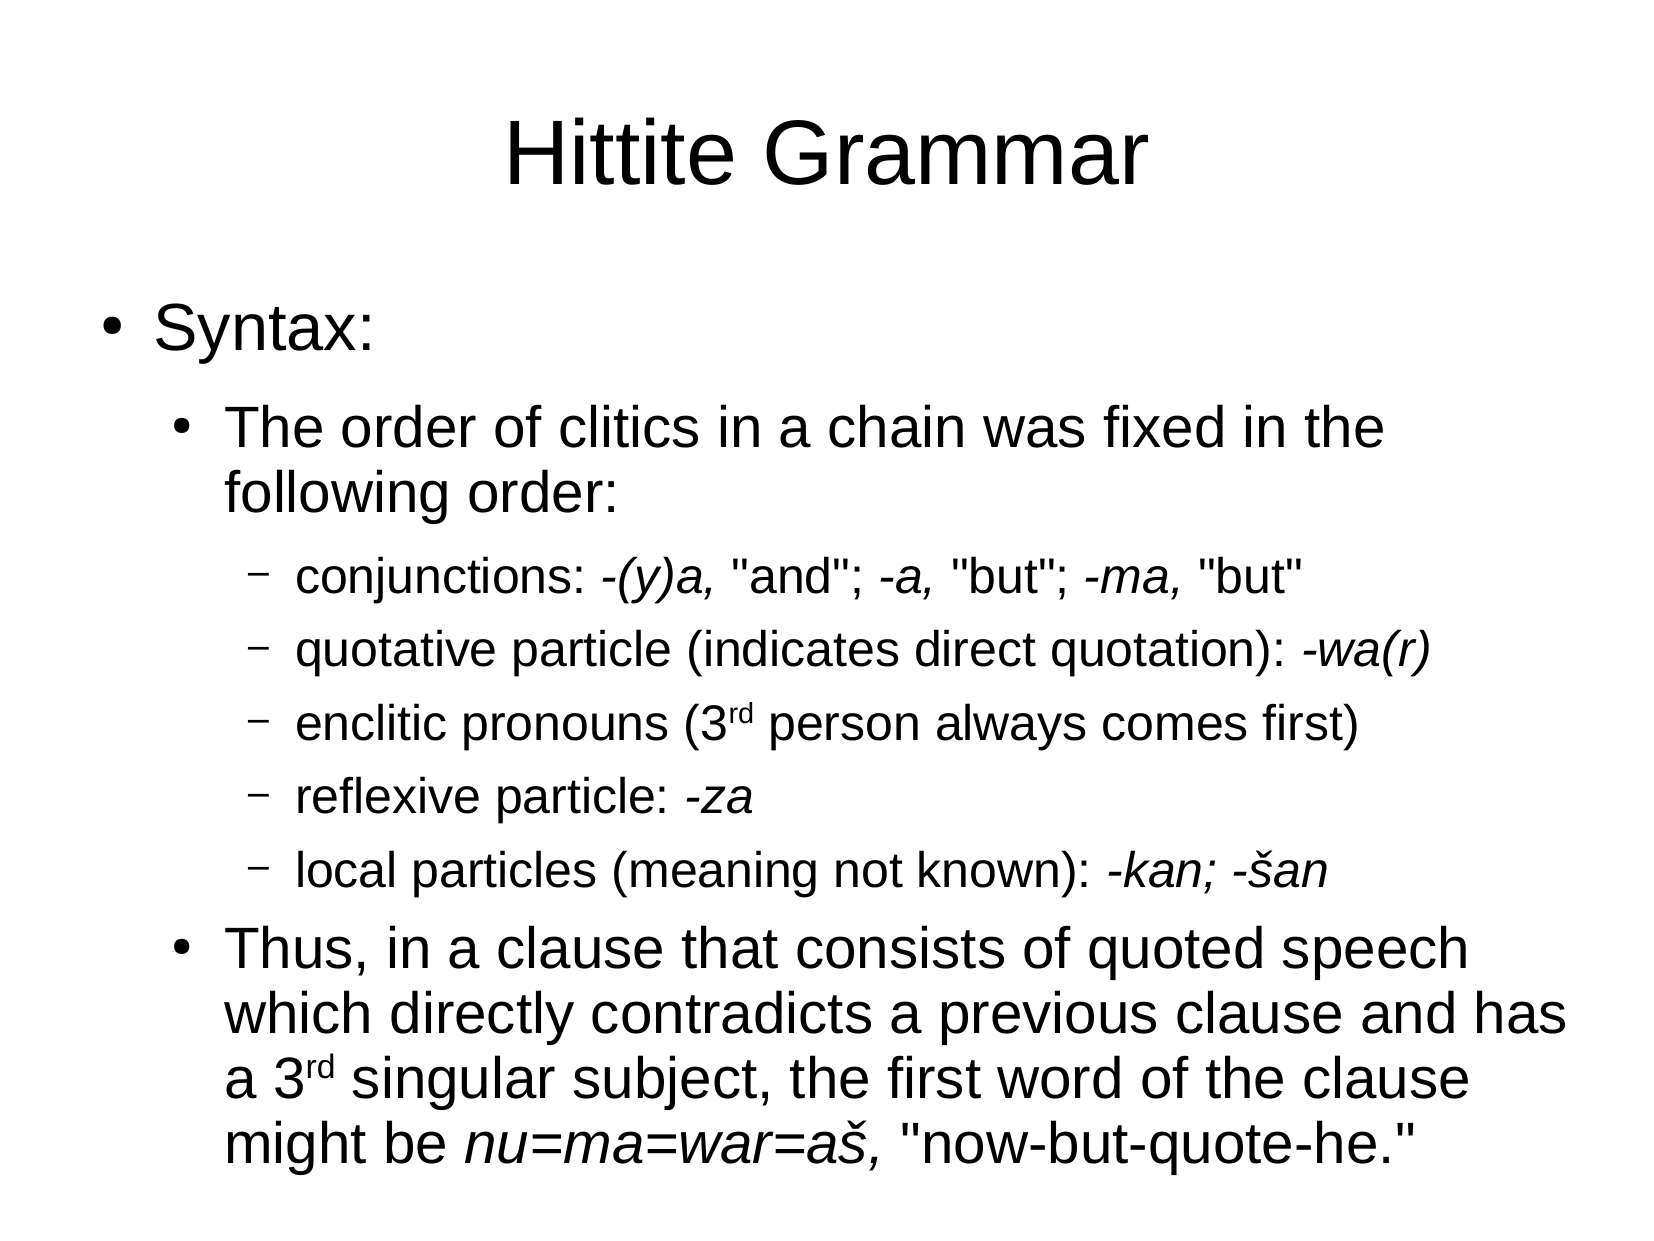

Hittite Grammar
# Syntax:
The order of clitics in a chain was fixed in the following order:
conjunctions: -(y)a, "and"; -a, "but"; -ma, "but"
quotative particle (indicates direct quotation): -wa(r)
enclitic pronouns (3rd person always comes first)
reflexive particle: -za
local particles (meaning not known): -kan; -šan
Thus, in a clause that consists of quoted speech which directly contradicts a previous clause and has a 3rd singular subject, the first word of the clause might be nu=ma=war=aš, "now-but-quote-he."